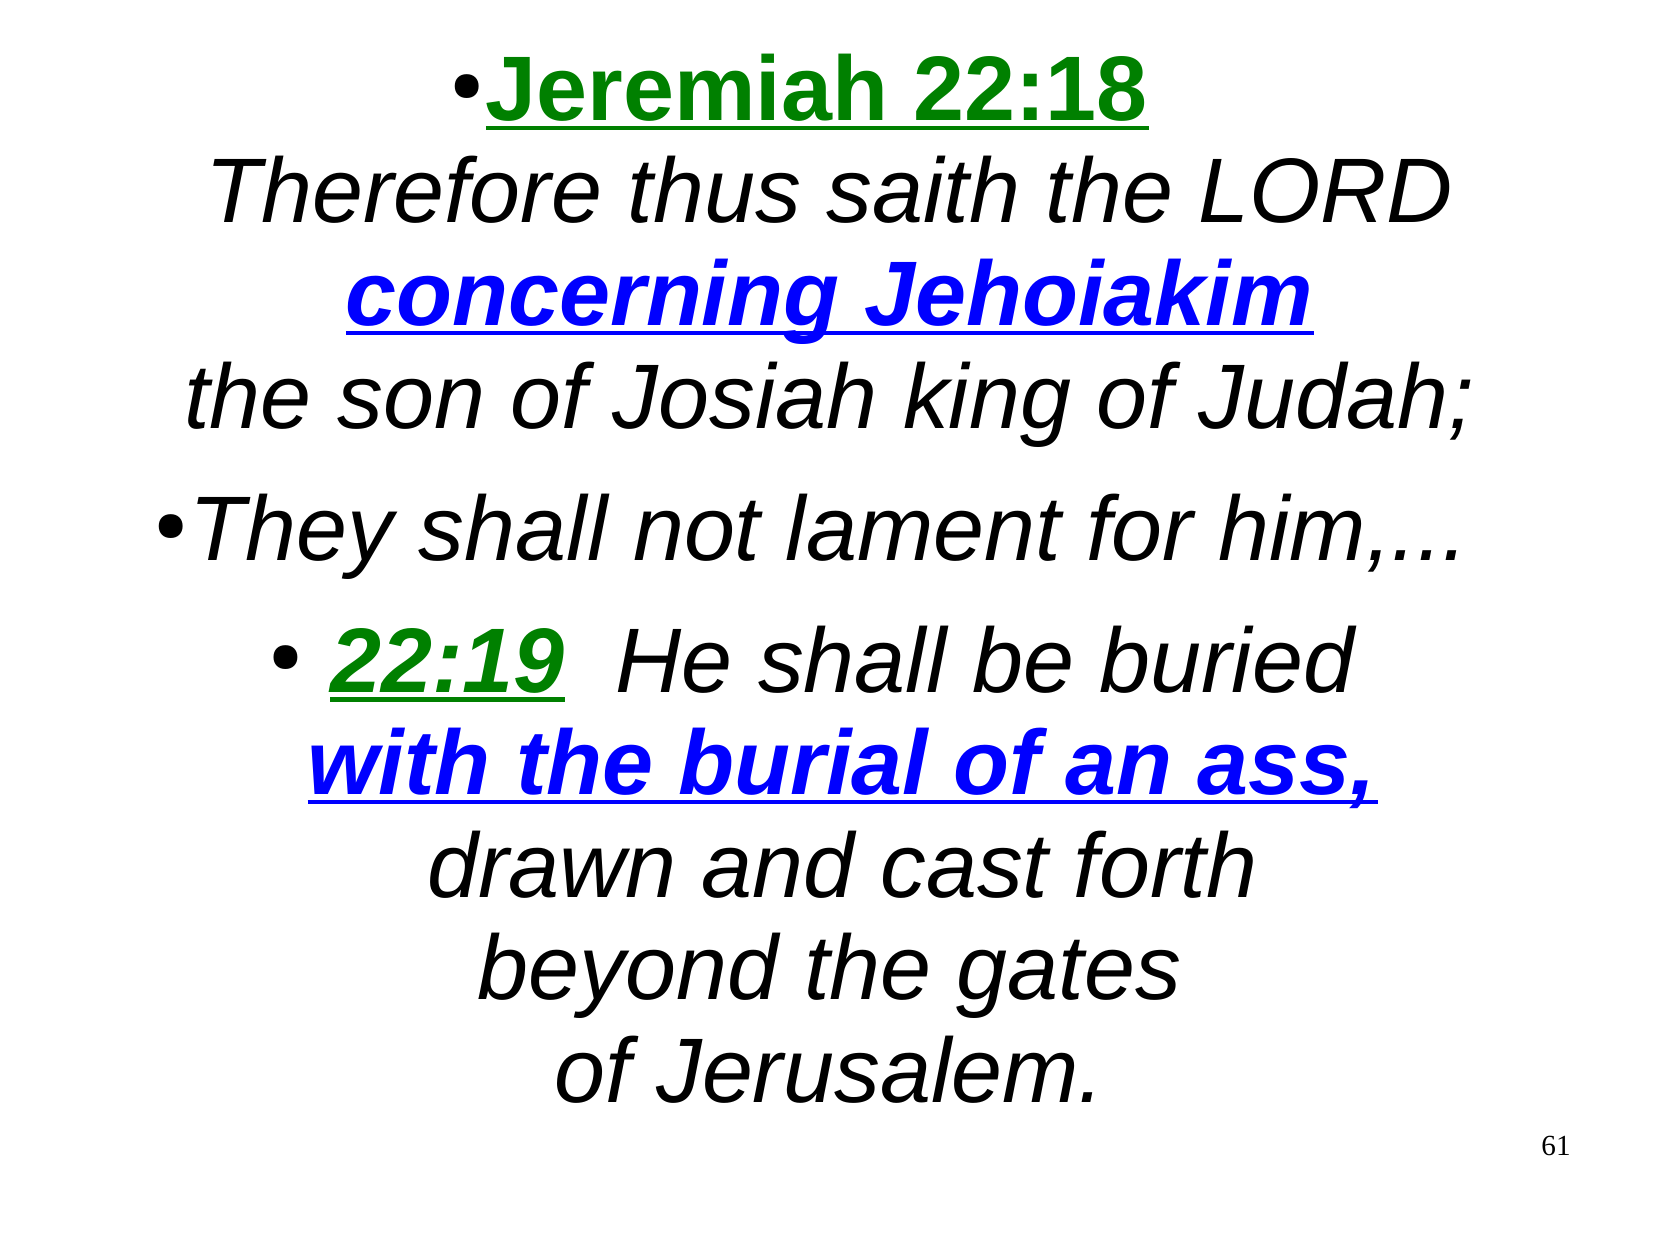

# Jeremiah 22:18  Therefore thus saith the LORD concerning Jehoiakim the son of Josiah king of Judah;
They shall not lament for him,...
 22:19  He shall be buried
with the burial of an ass,
 drawn and cast forth
beyond the gates
of Jerusalem.
61